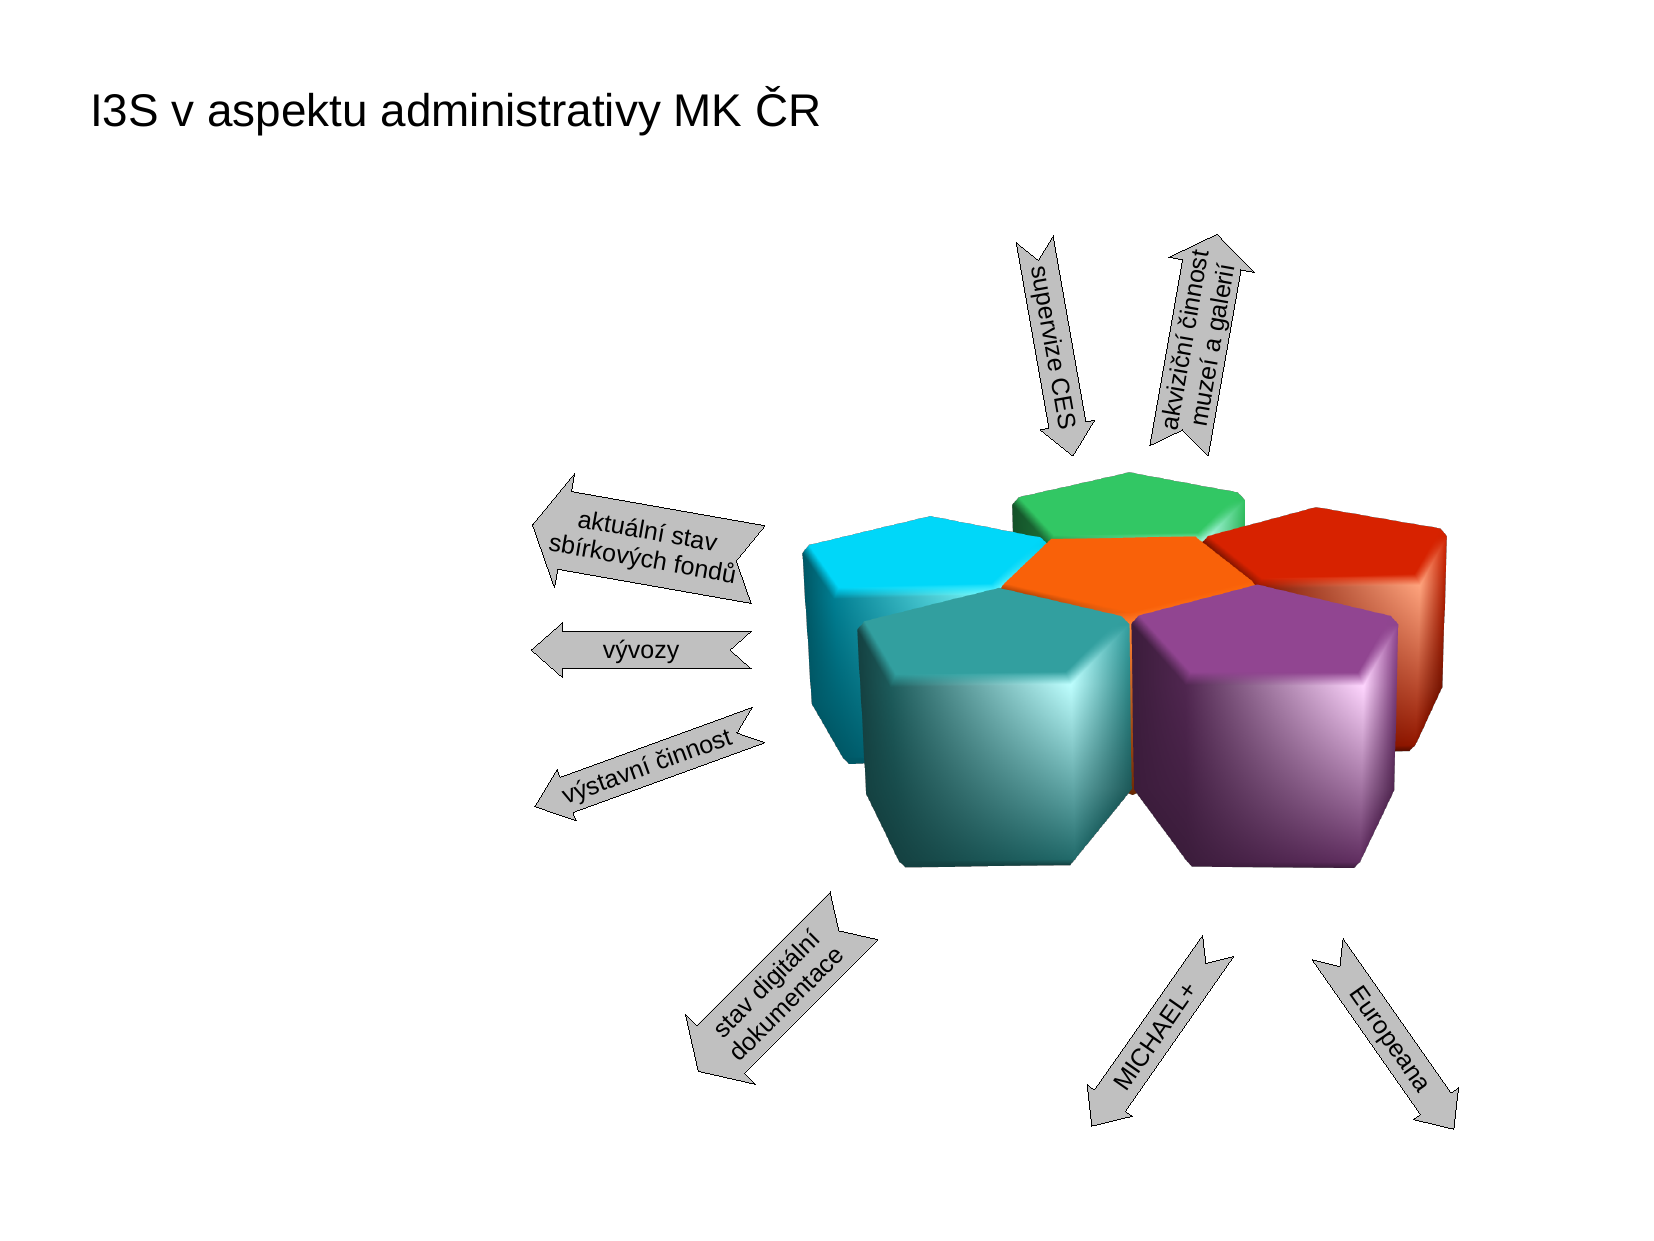

I3S v aspektu administrativy MK ČR
akviziční činnost
muzeí a galerií
supervize CES
aktuální stav
sbírkových fondů
vývozy
výstavní činnost
stav digitální
dokumentace
MICHAEL+
Europeana